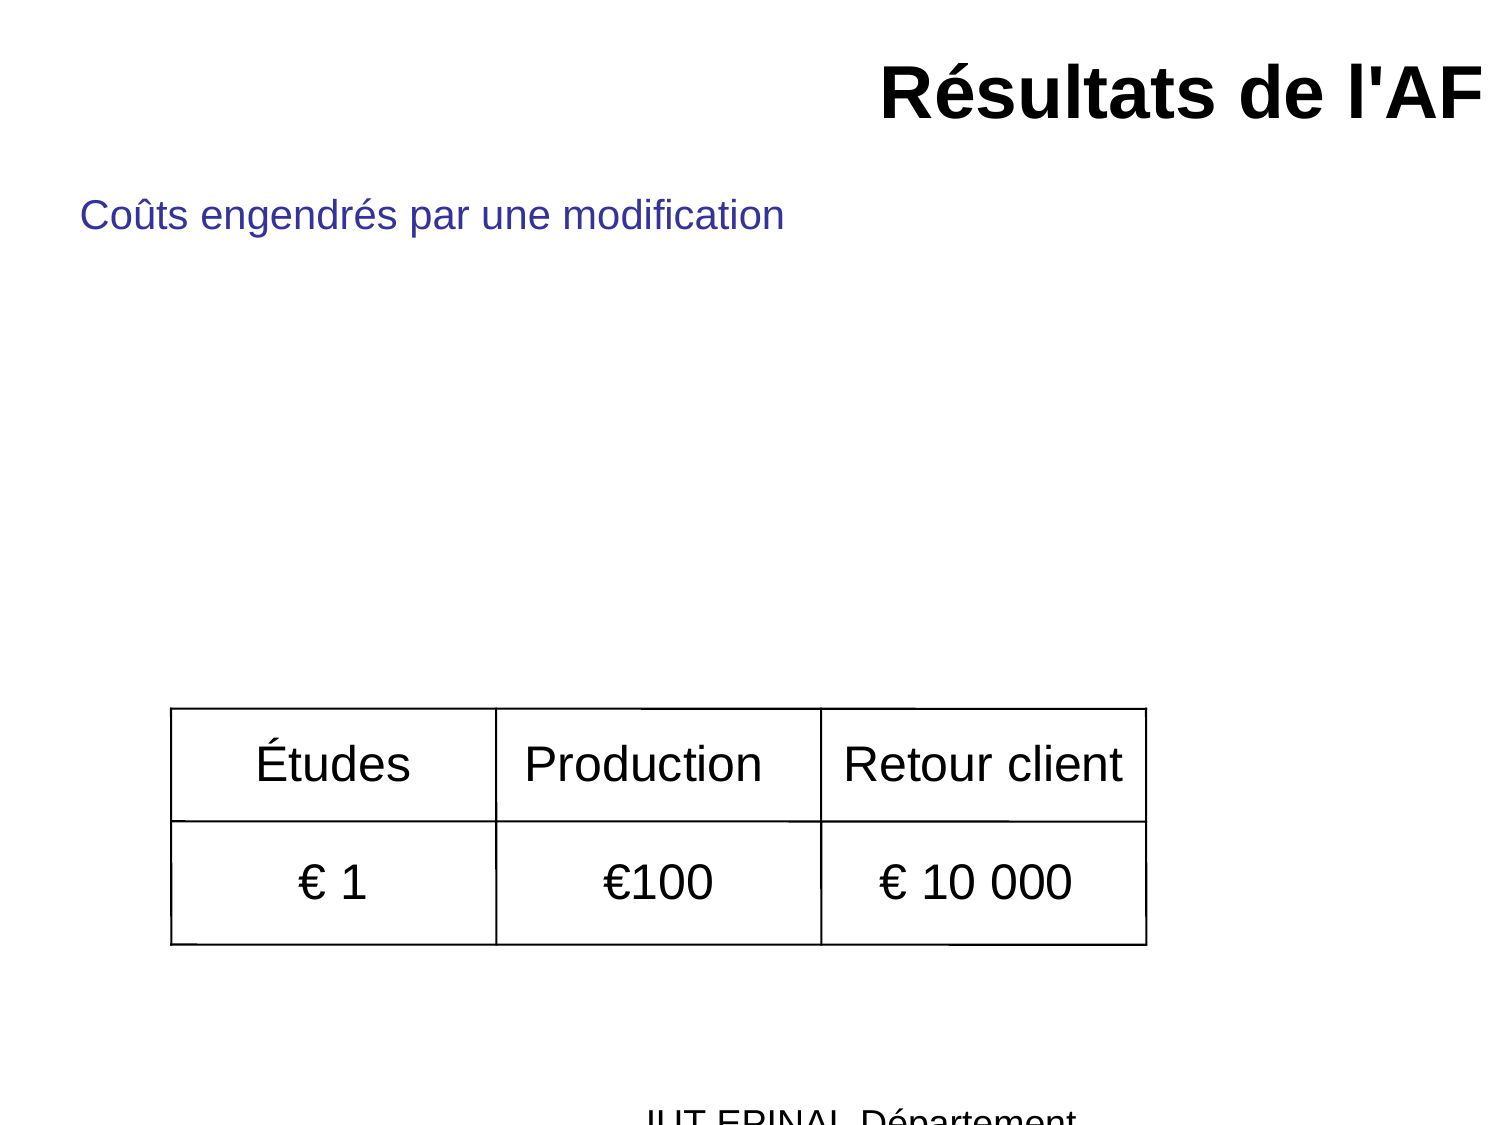

Résultats de l'AF
Coûts engendrés par une modification
Études
 Production
Retour client
€ 1
€100
€ 10 000